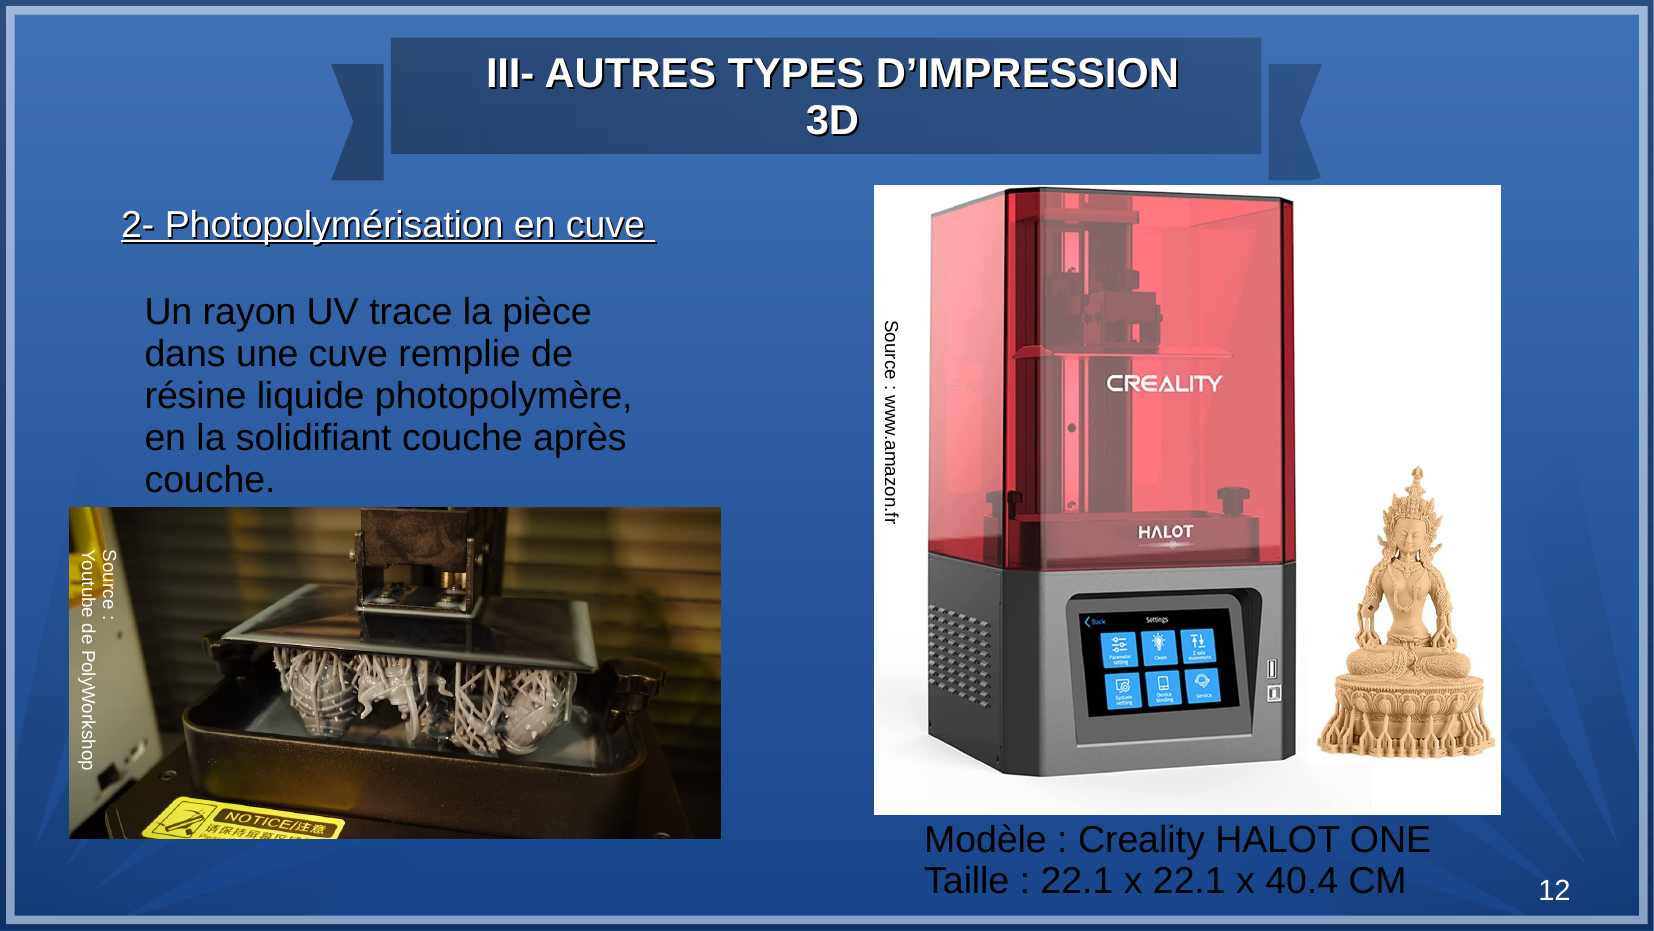

# III- AUTRES TYPES D’IMPRESSION 3D
2- Photopolymérisation en cuve
Un rayon UV trace la pièce dans une cuve remplie de résine liquide photopolymère, en la solidifiant couche après couche.
Source : www.amazon.fr
Source :
Youtube de PolyWorkshop
Modèle : Creality HALOT ONE
Taille : 22.1 x 22.1 x 40.4 CM
12